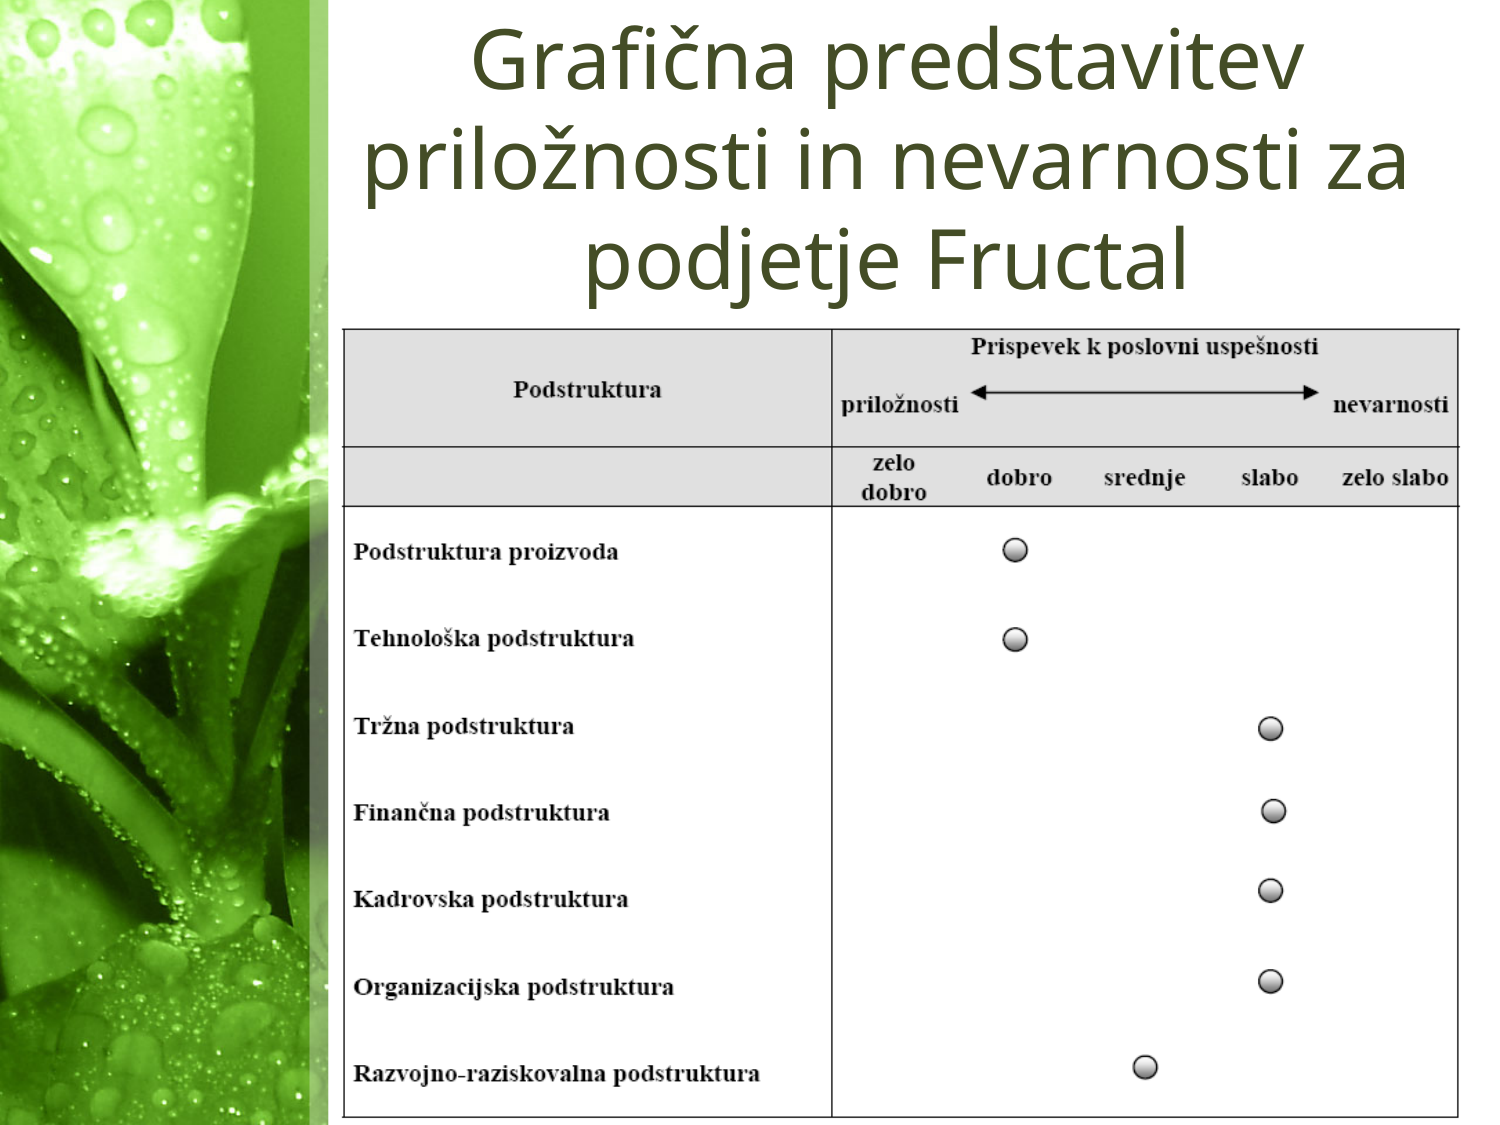

# Grafična predstavitev priložnosti in nevarnosti za podjetje Fructal